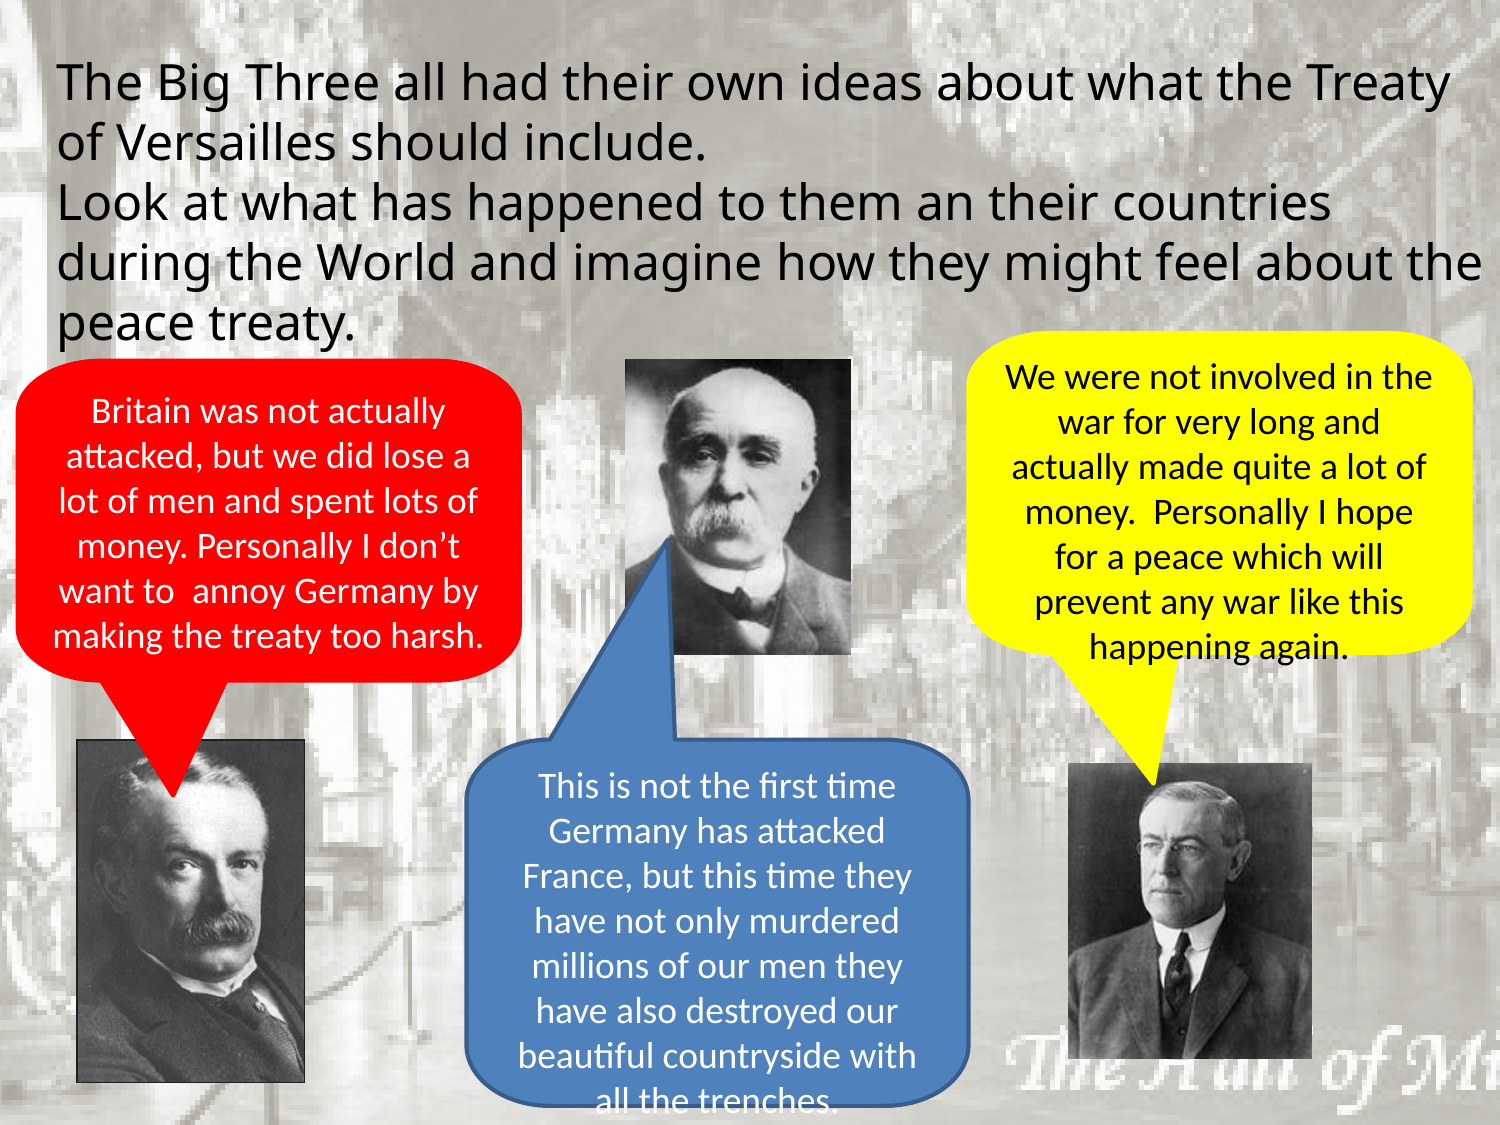

The Big Three all had their own ideas about what the Treaty of Versailles should include.
Look at what has happened to them an their countries during the World and imagine how they might feel about the peace treaty.
We were not involved in the war for very long and actually made quite a lot of money. Personally I hope for a peace which will prevent any war like this happening again.
Britain was not actually attacked, but we did lose a lot of men and spent lots of money. Personally I don’t want to annoy Germany by making the treaty too harsh.
This is not the first time Germany has attacked France, but this time they have not only murdered millions of our men they have also destroyed our beautiful countryside with all the trenches.